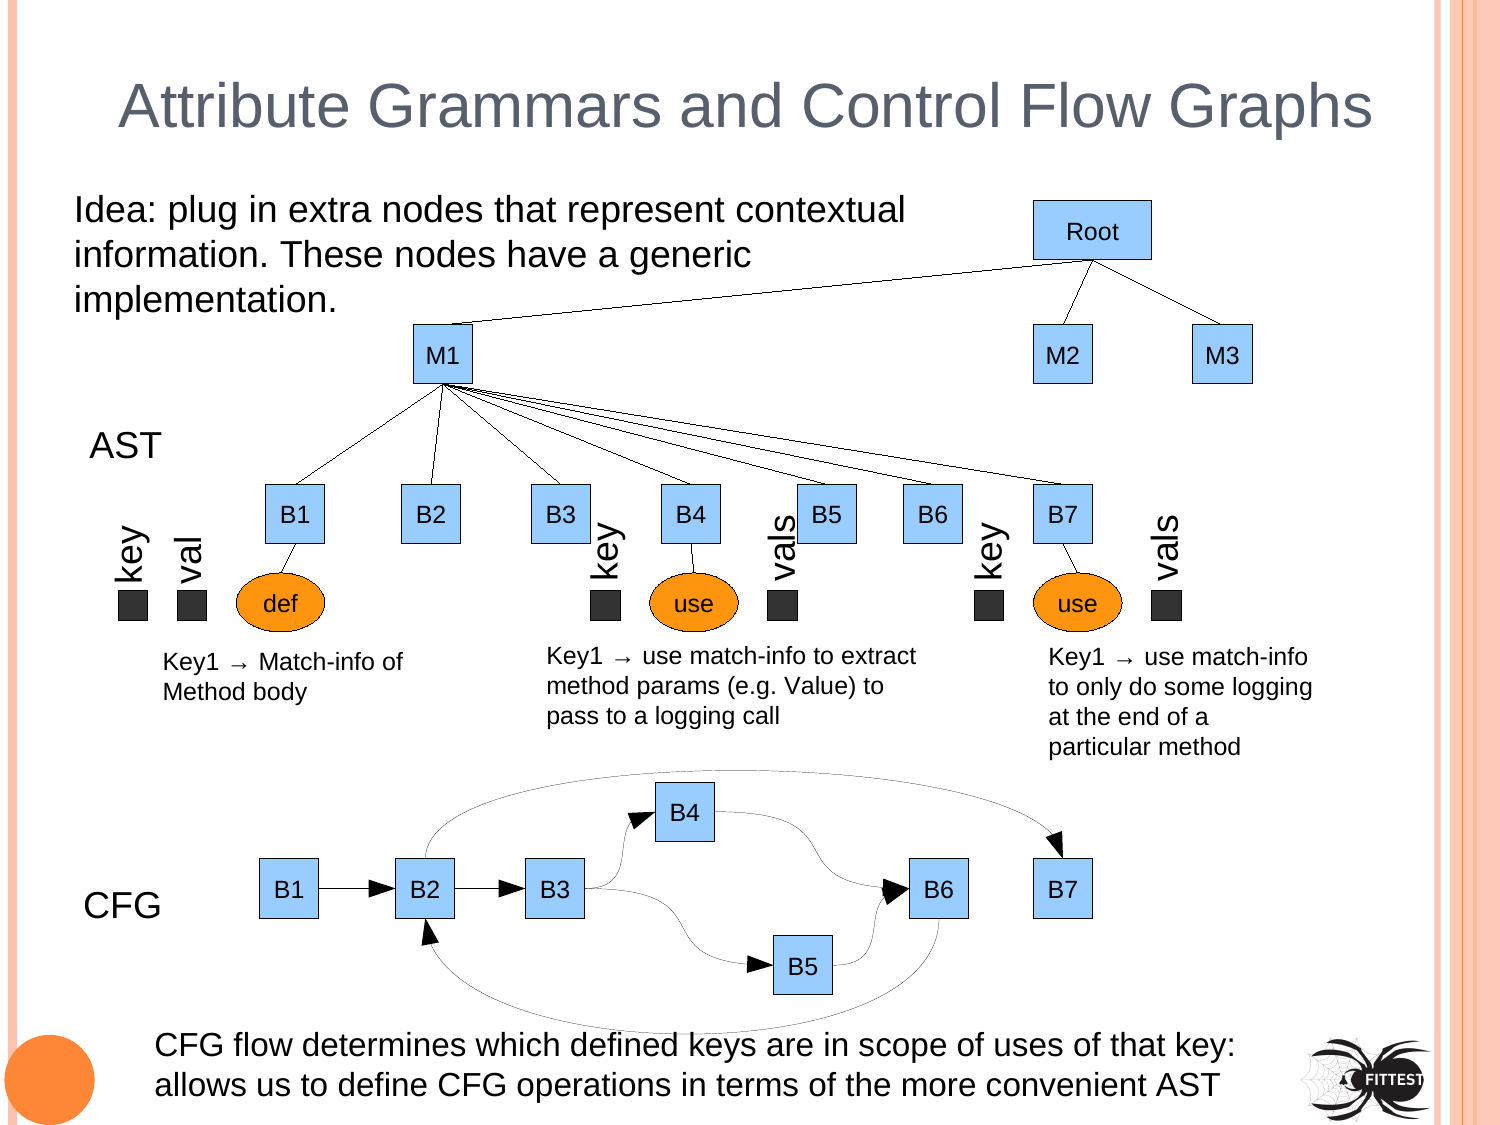

# Attribute Grammars and Control Flow Graphs
Idea: plug in extra nodes that represent contextual information. These nodes have a generic implementation.
Root
M1
M2
M3
AST
B1
B2
B3
B4
B5
B6
B7
vals
vals
key
key
key
val
def
use
use
Key1 → use match-info to extract method params (e.g. Value) to pass to a logging call
Key1 → use match-info to only do some logging at the end of a particular method
Key1 → Match-info of
Method body
B4
B1
B2
B3
B6
B7
CFG
B5
CFG flow determines which defined keys are in scope of uses of that key:
allows us to define CFG operations in terms of the more convenient AST